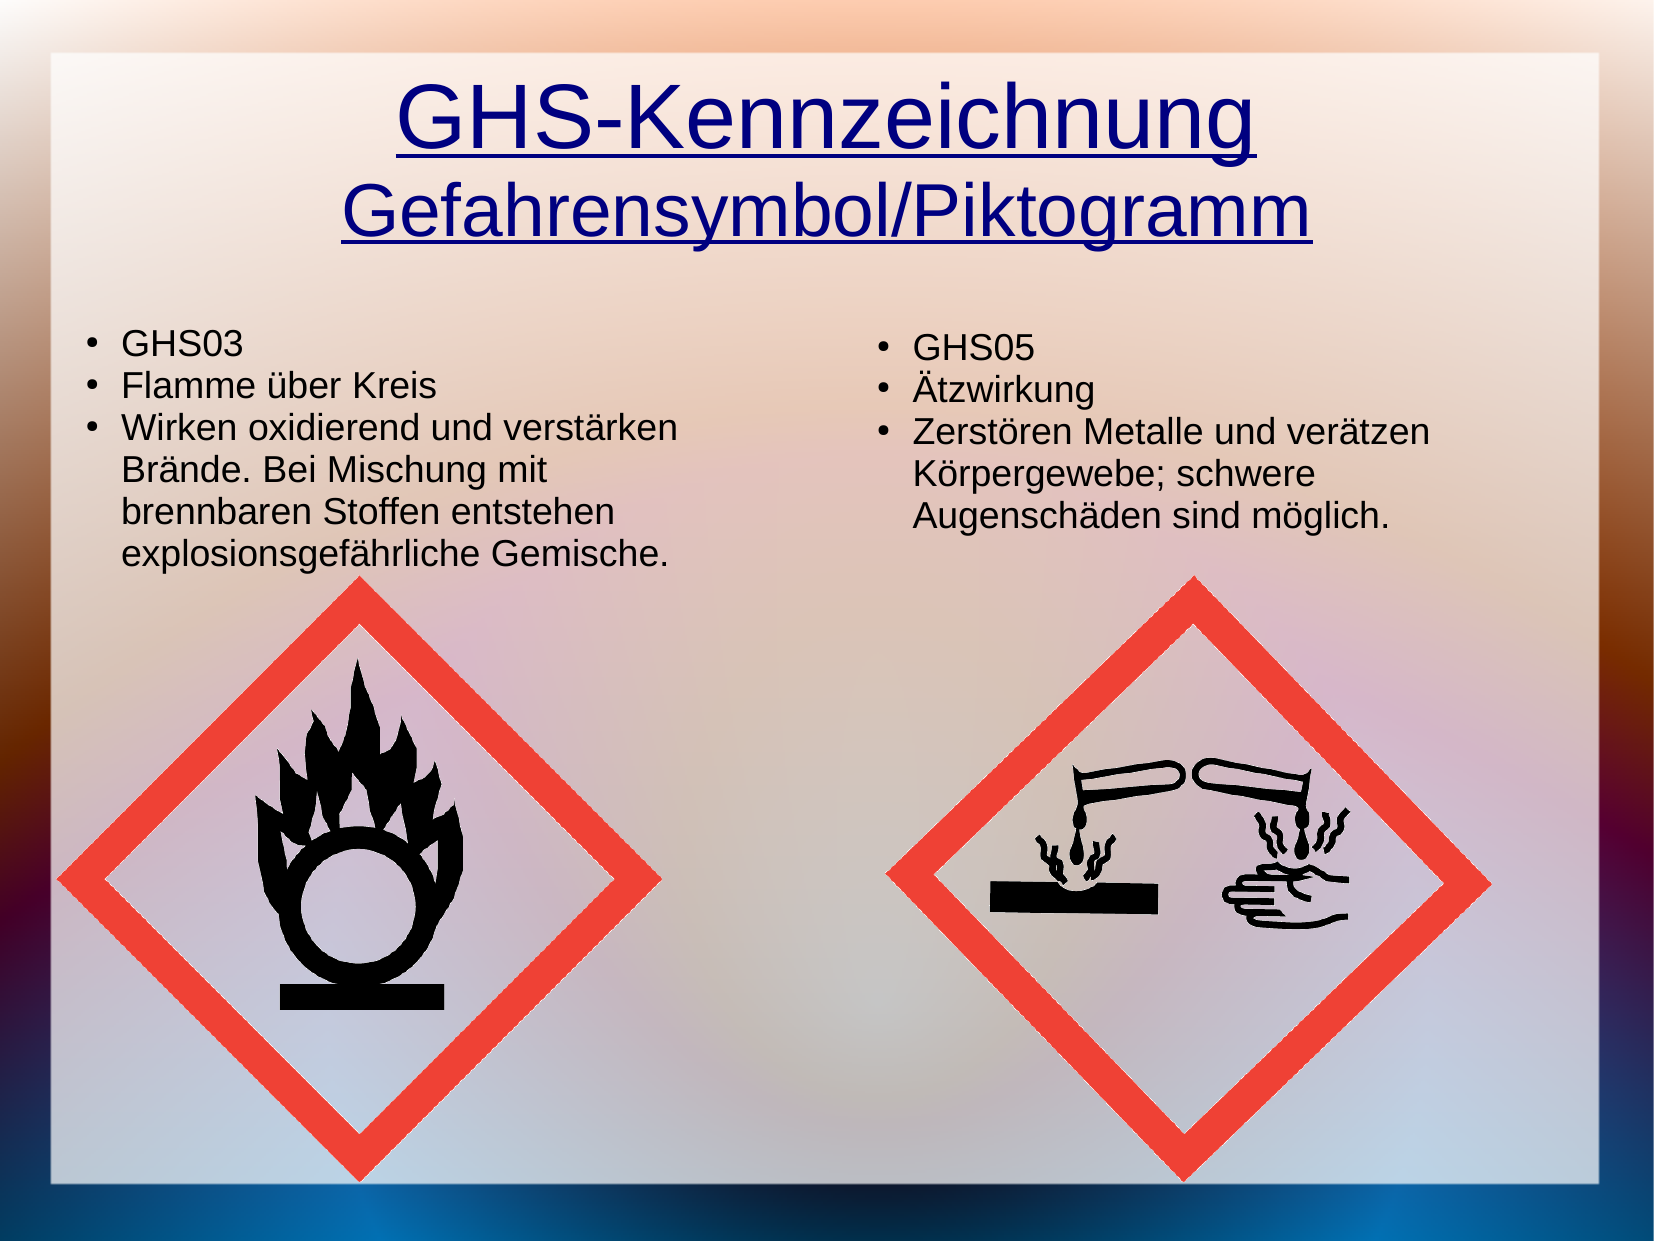

# GHS-Kennzeichnung Gefahrensymbol/Piktogramm
GHS03
Flamme über Kreis
Wirken oxidierend und verstärken Brände. Bei Mischung mit brennbaren Stoffen entstehen explosionsgefährliche Gemische.
GHS05
Ätzwirkung
Zerstören Metalle und verätzen Körpergewebe; schwere Augenschäden sind möglich.